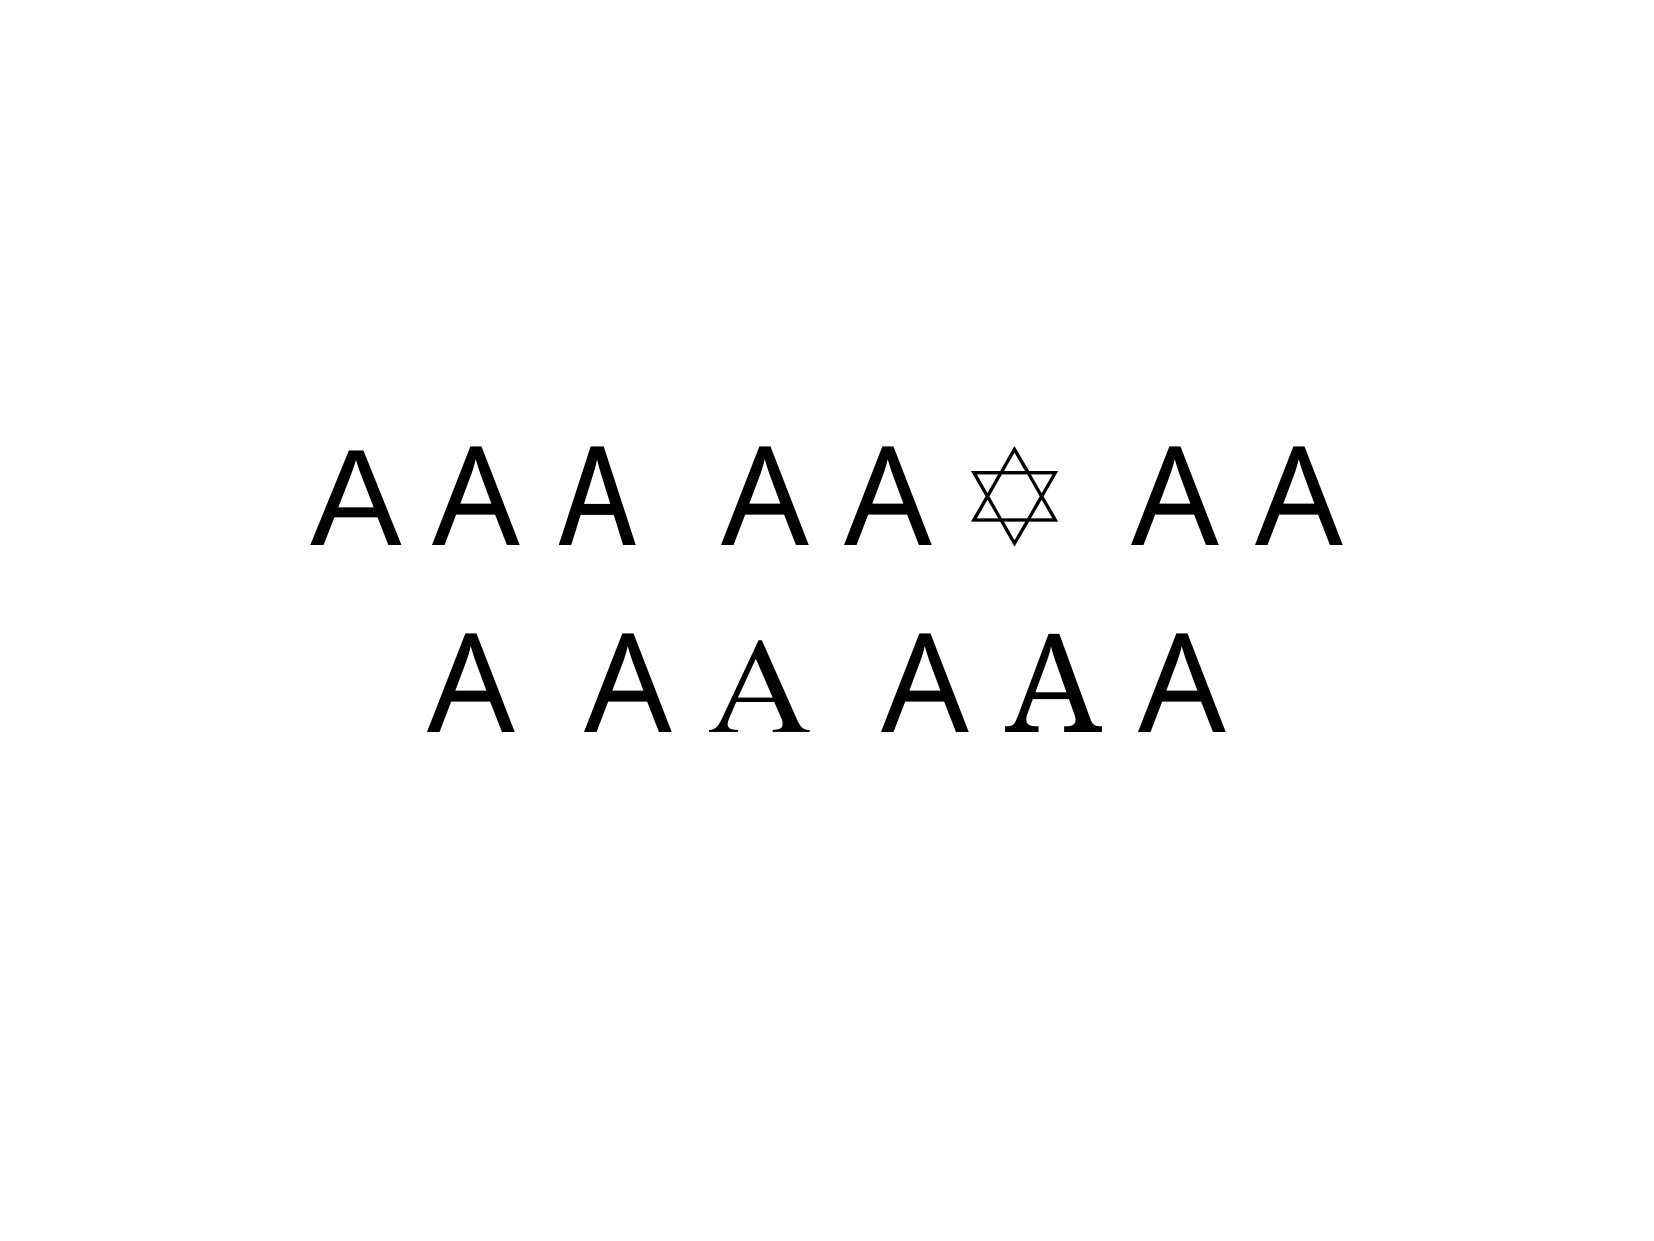

# A A A A A A A A A A A A A A